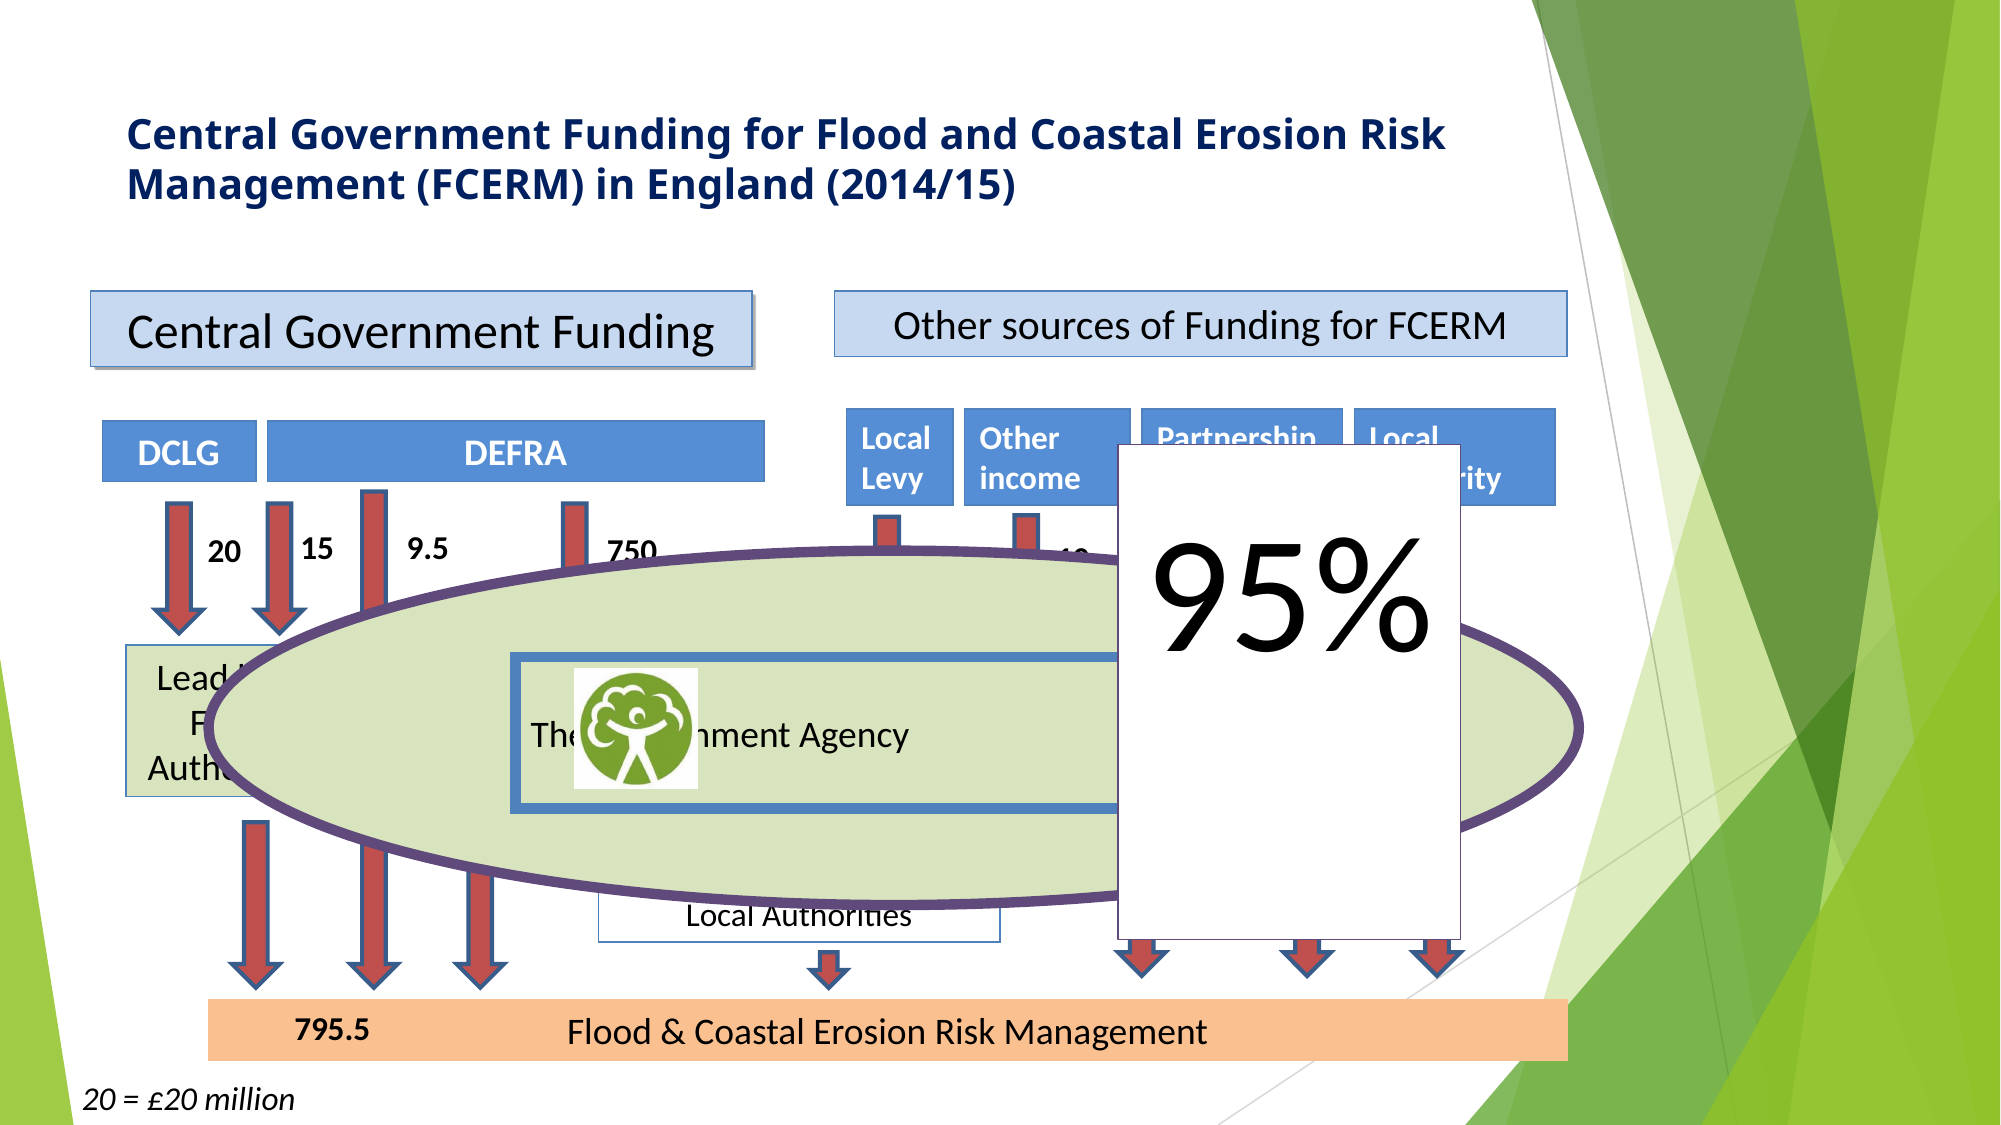

# Central Government Funding for Flood and Coastal Erosion Risk Management (FCERM) in England (2014/15)
Central Government Funding
Other sources of Funding for FCERM
Local Levy
Other income
Partnership Funding
Local Authority
DCLG
DEFRA
95%
15
9.5
20
750
30
(50)
10
Lead local Flood Authorities
The Environment Agency
The Environment Agency
Internal Drainage Boards / Local Authorities
90
Flood & Coastal Erosion Risk Management
795.5
20 = £20 million